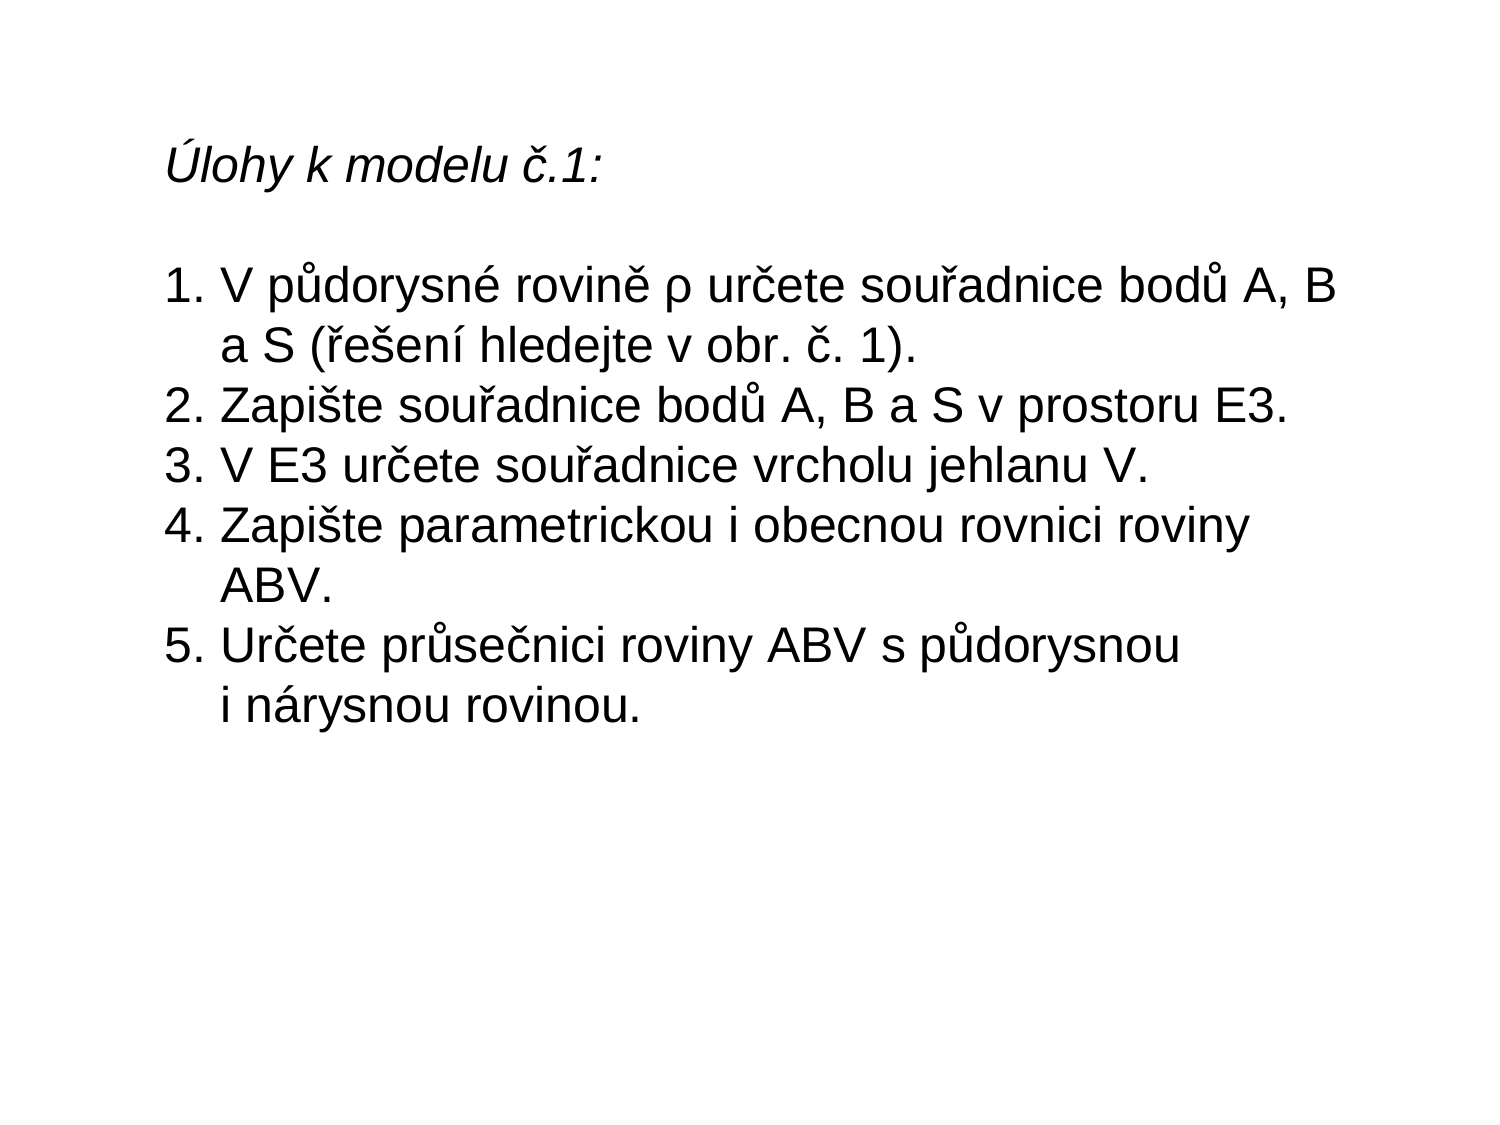

Úlohy k modelu č.1:
V půdorysné rovině ρ určete souřadnice bodů A, B a S (řešení hledejte v obr. č. 1).
2. Zapište souřadnice bodů A, B a S v prostoru E3.
3. V E3 určete souřadnice vrcholu jehlanu V.
4. Zapište parametrickou i obecnou rovnici roviny ABV.
5. Určete průsečnici roviny ABV s půdorysnou
i nárysnou rovinou.